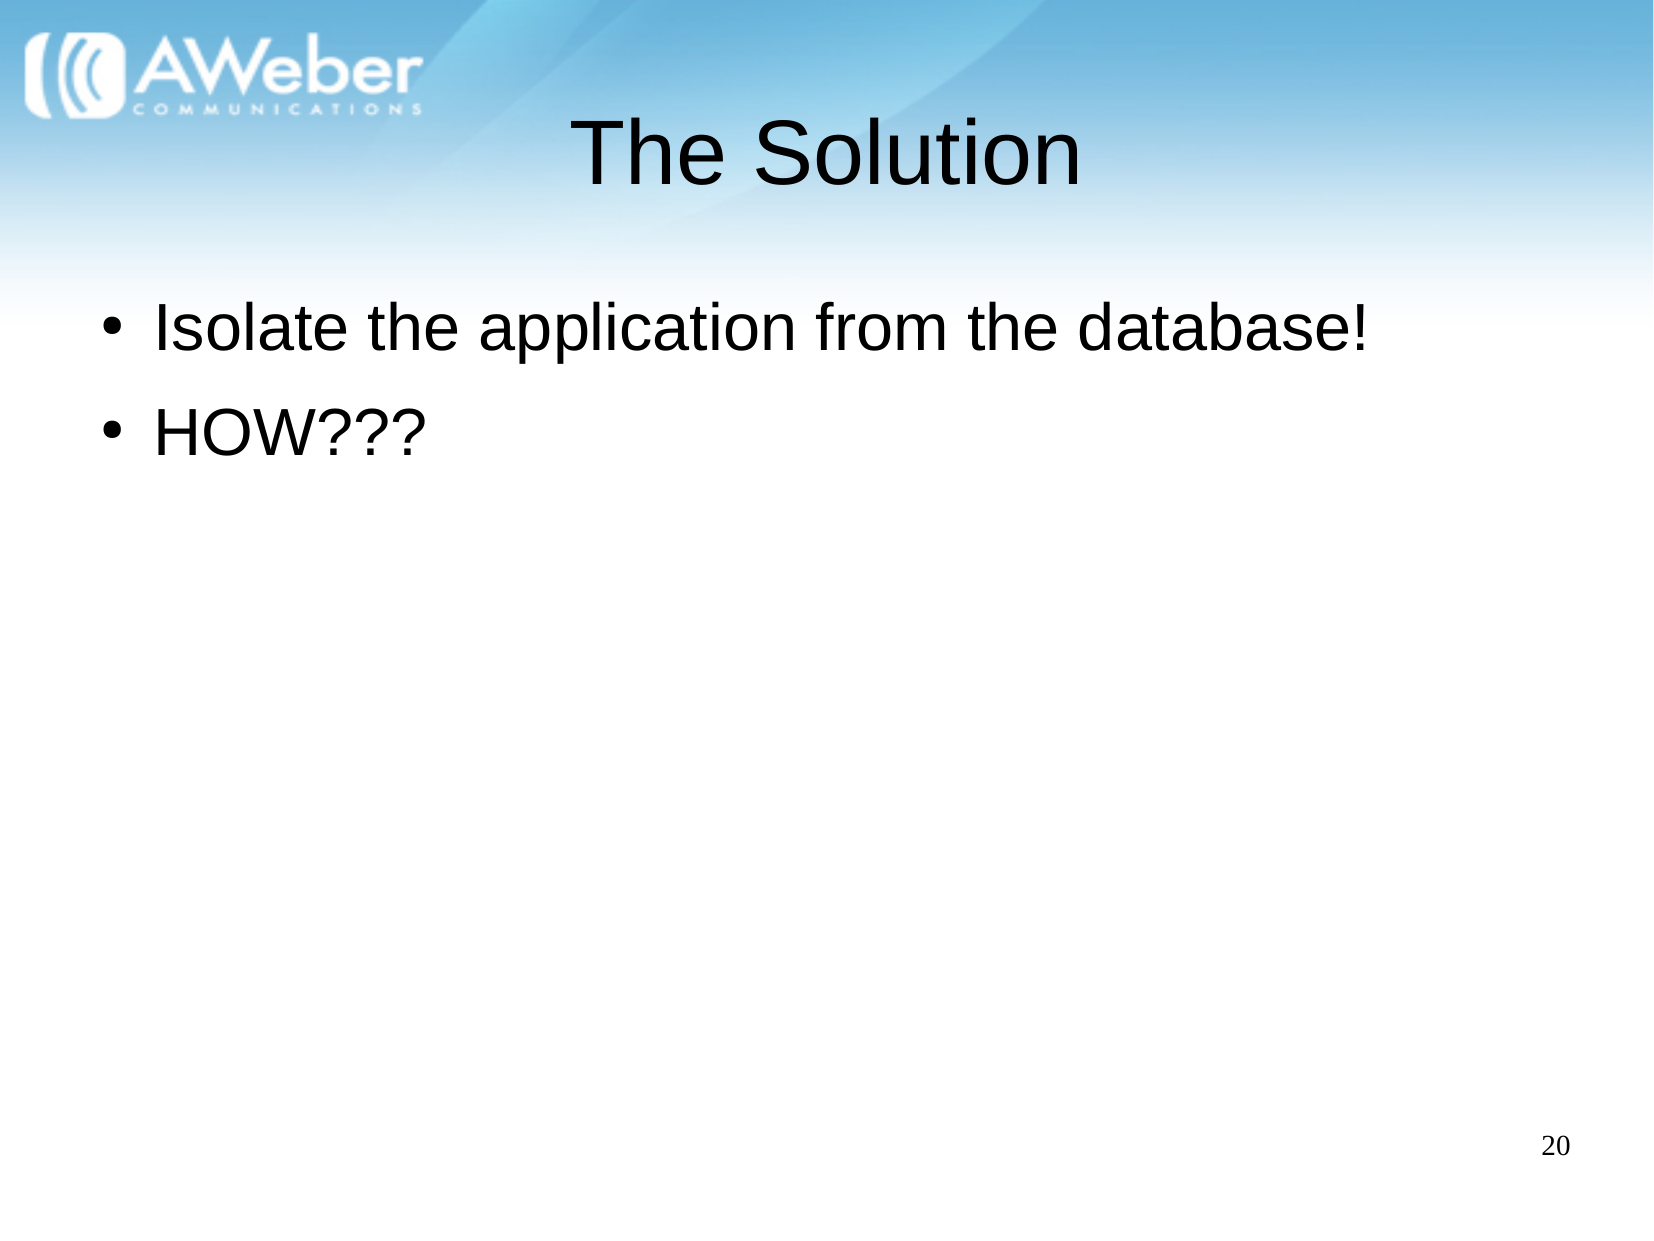

# The Solution
Isolate the application from the database!
HOW???
20